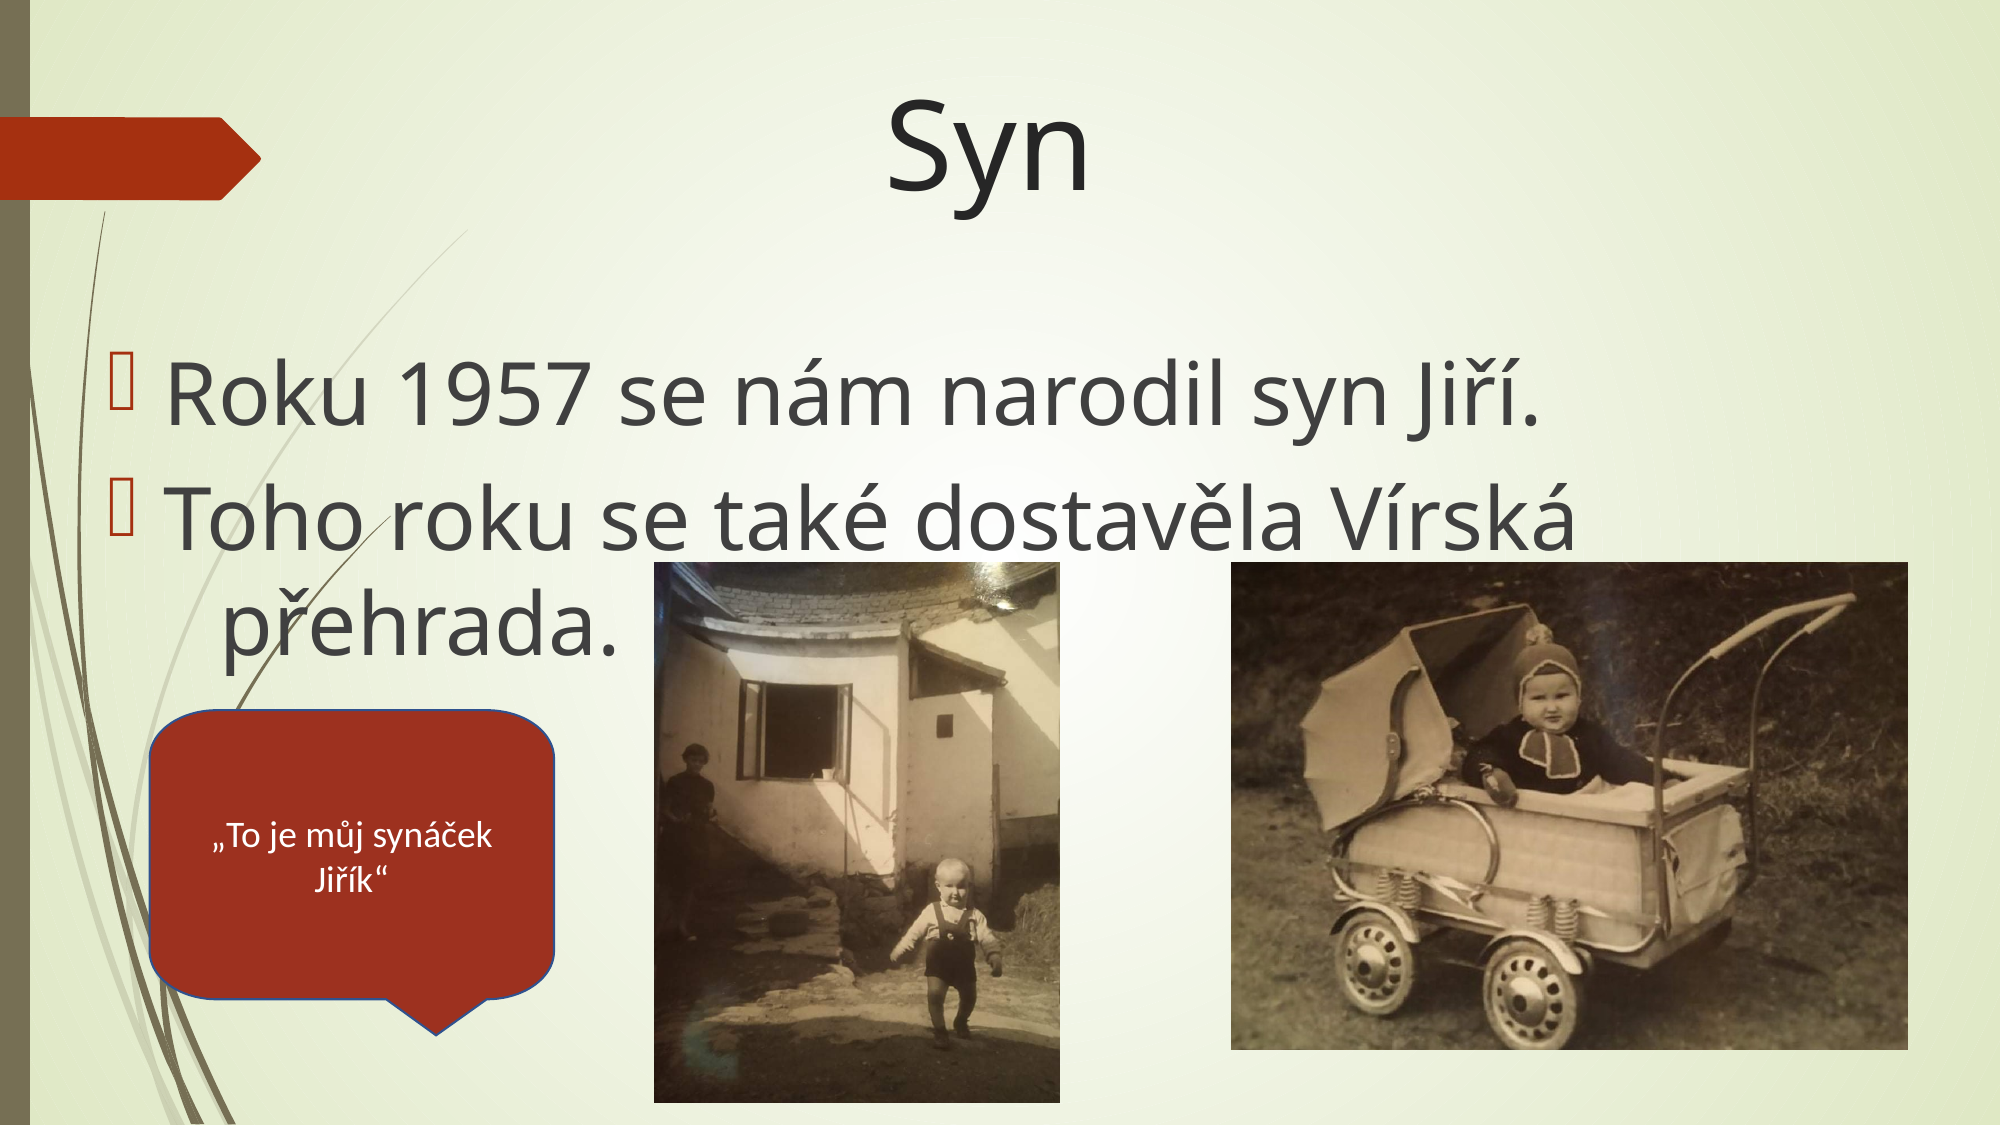

# Syn
Roku 1957 se nám narodil syn Jiří.
Toho roku se také dostavěla Vírská přehrada.
„To je můj synáček Jiřík“